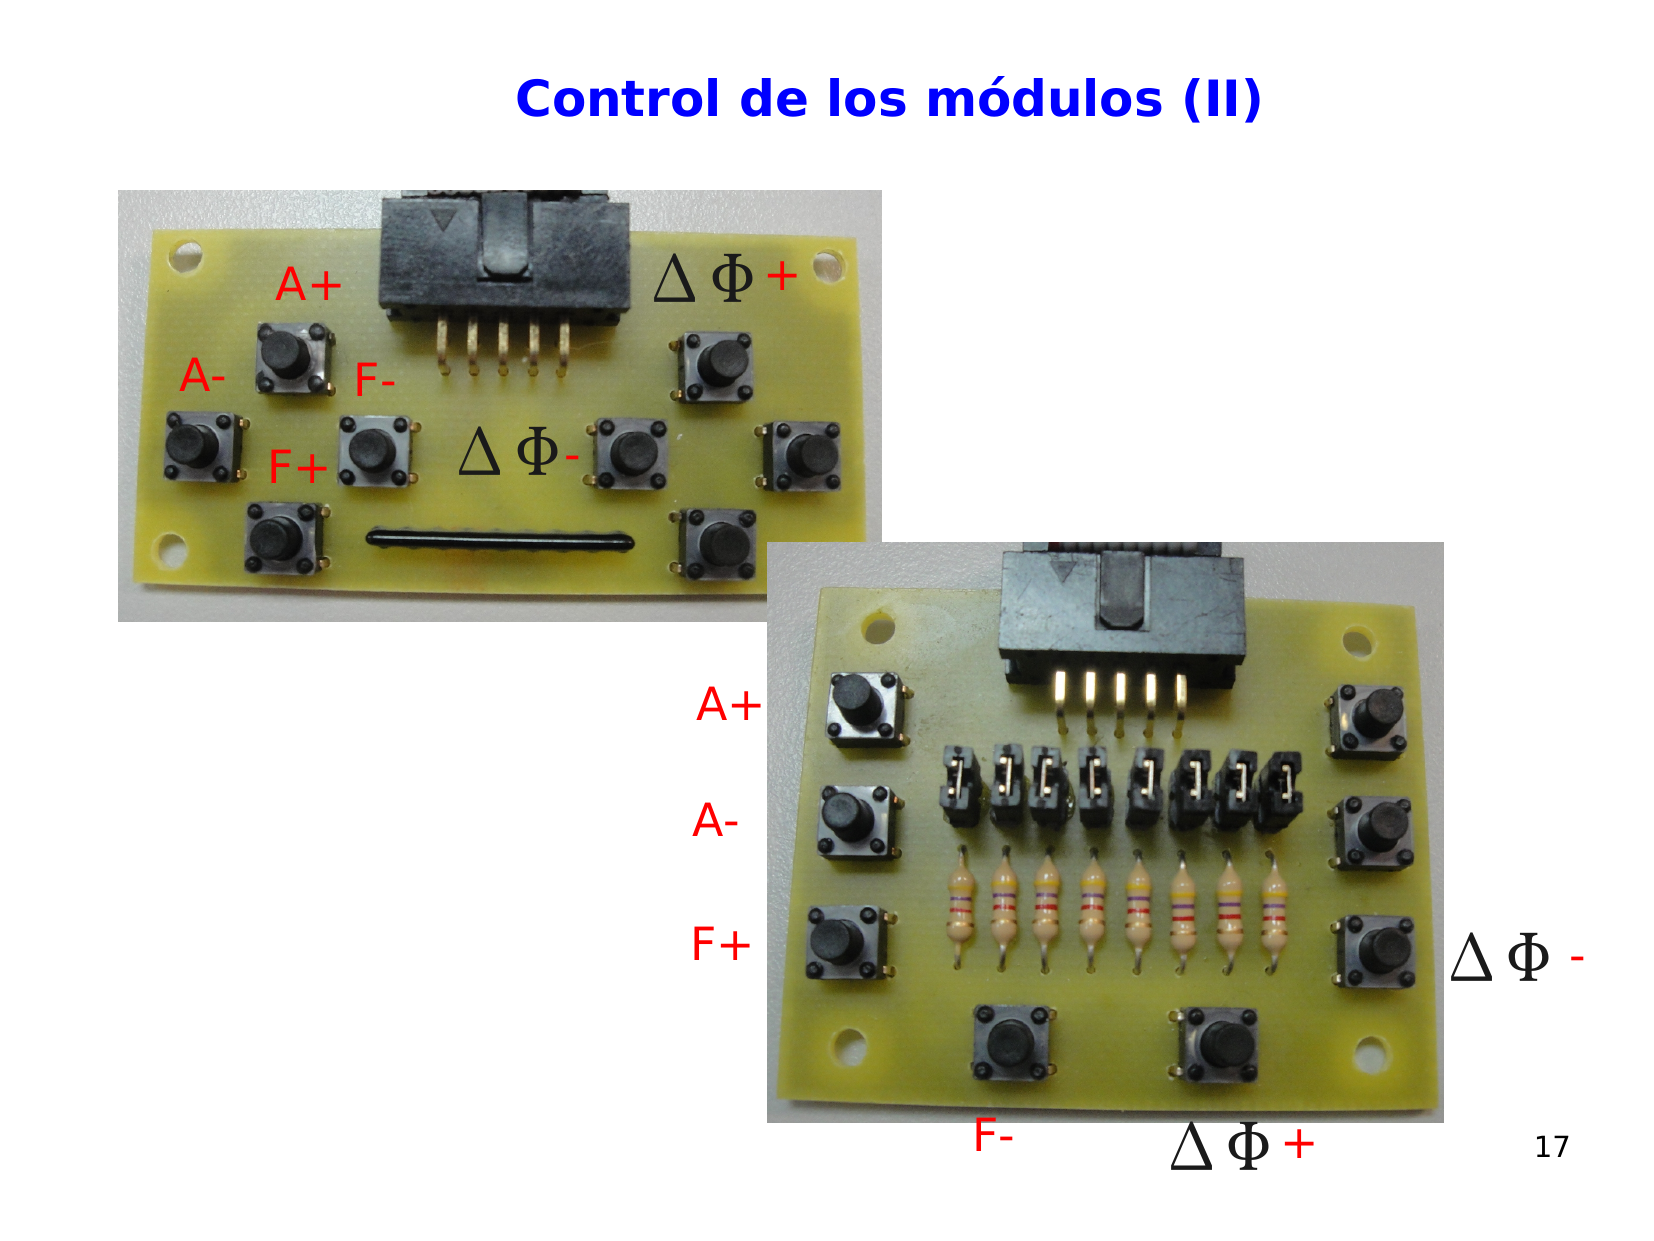

Control de los módulos (II)
 +
 A+
 A-
F-
-
F+
 A+
 A-
 F+
-
 F-
 +
17